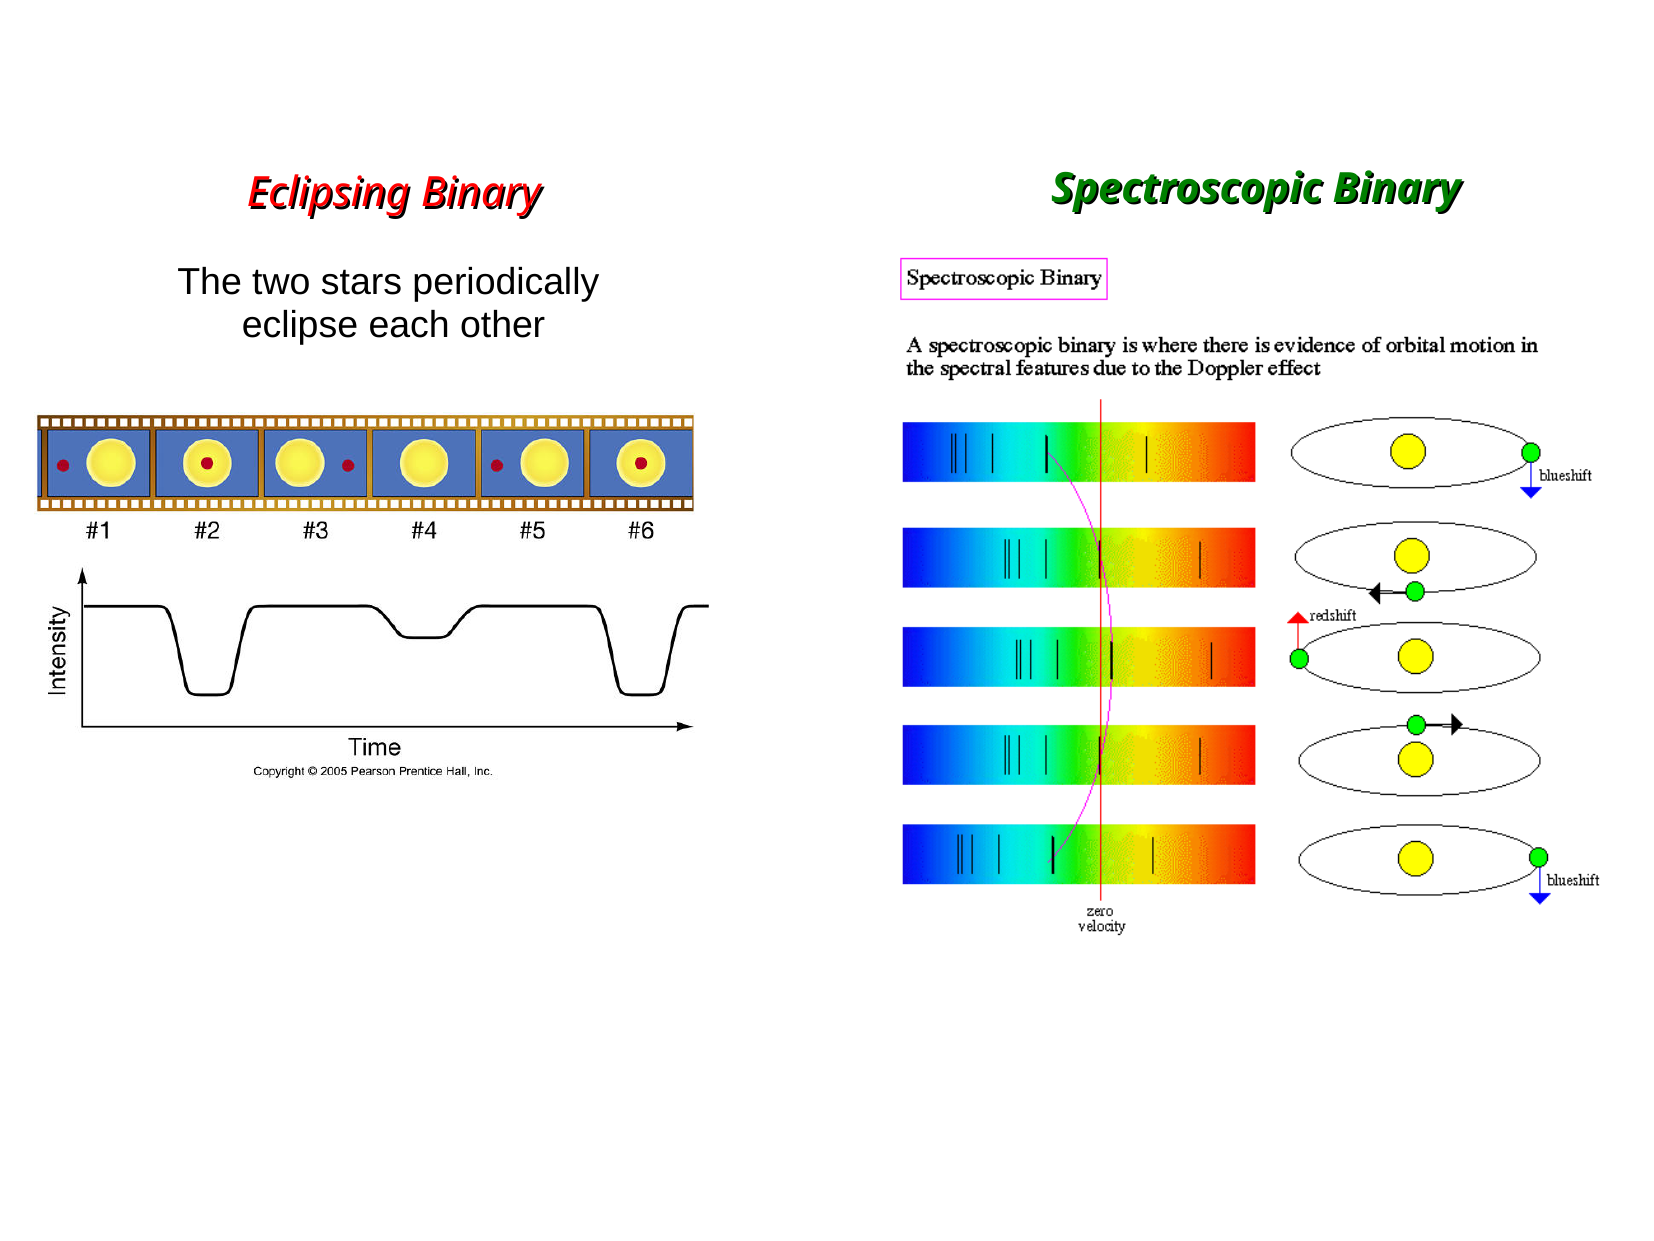

Spectroscopic Binary
Eclipsing Binary
The two stars periodically
eclipse each other